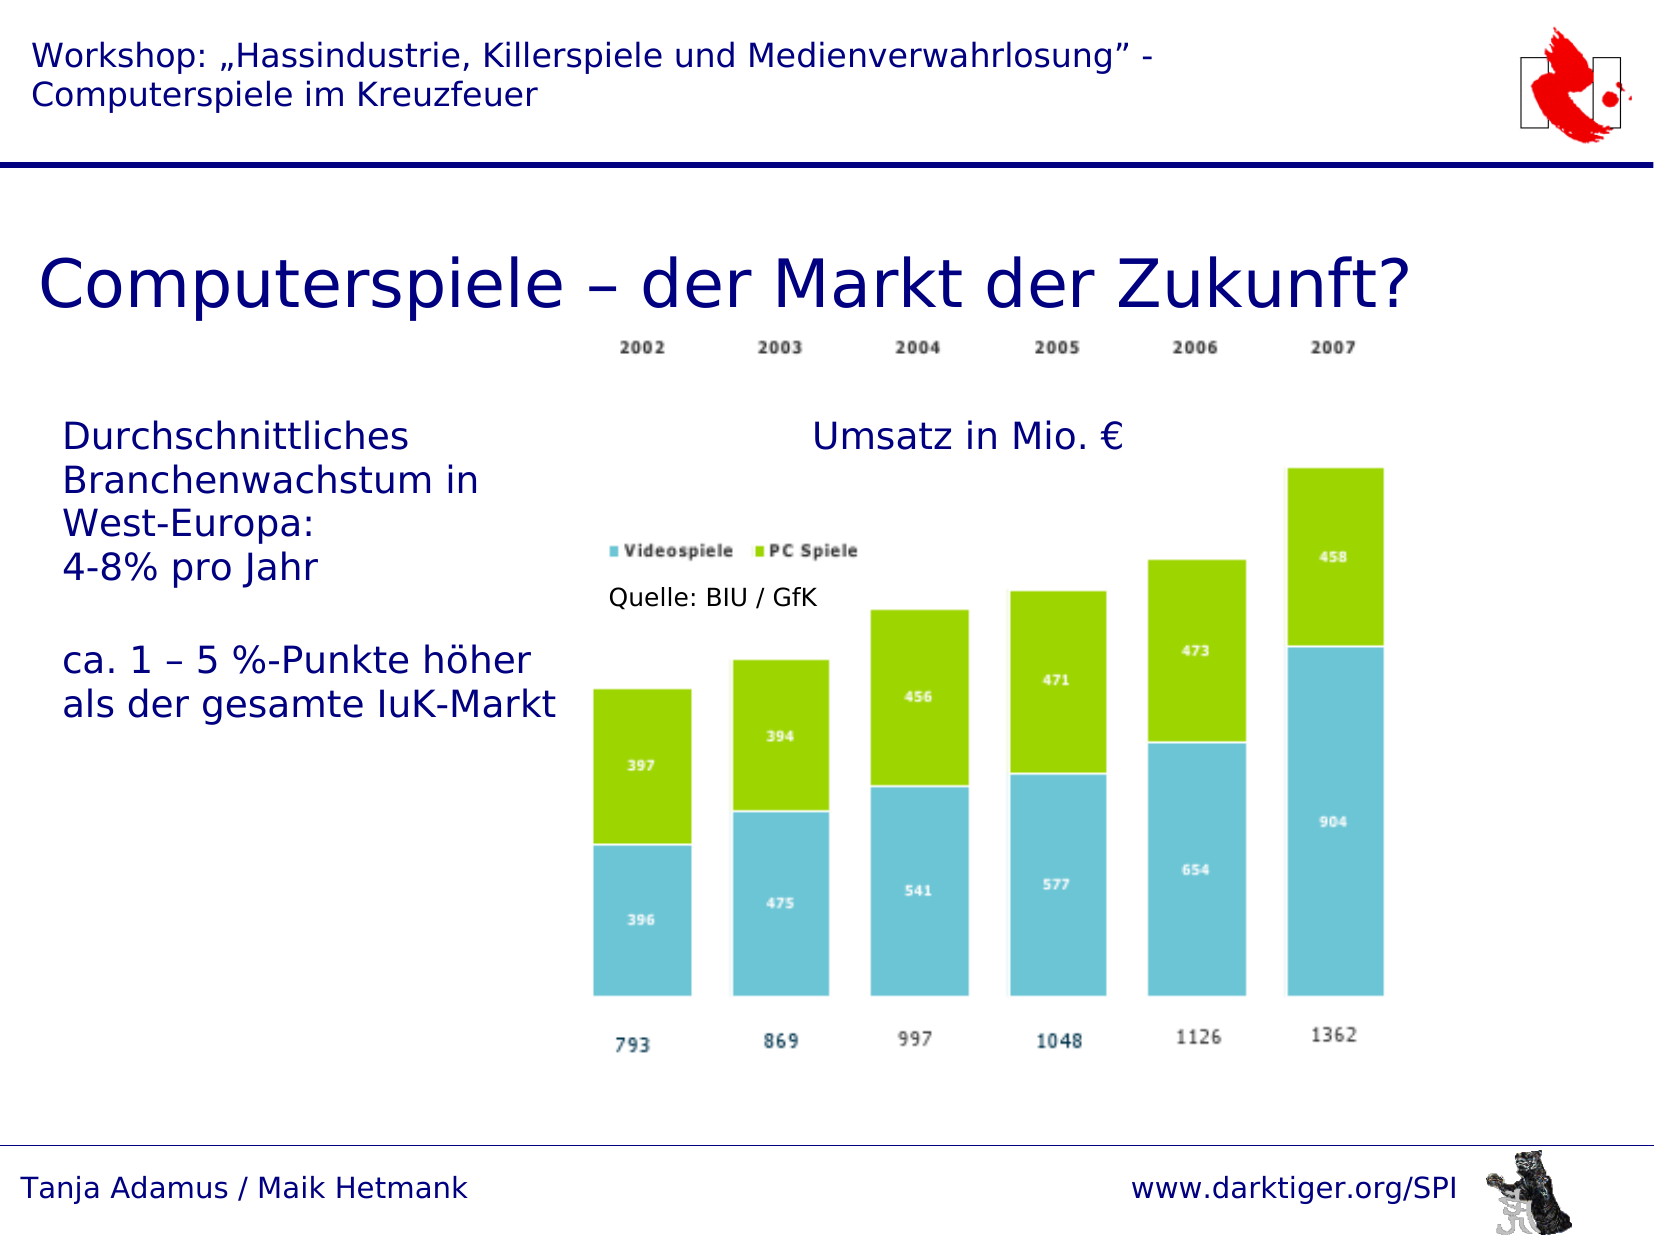

Workshop: „Hassindustrie, Killerspiele und Medienverwahrlosung” - Computerspiele im Kreuzfeuer
Computerspiele – der Markt der Zukunft?
Durchschnittliches
Branchenwachstum in West-Europa:
4-8% pro Jahr
Umsatz in Mio. €
Quelle: BIU / GfK
ca. 1 – 5 %-Punkte höher
als der gesamte IuK-Markt